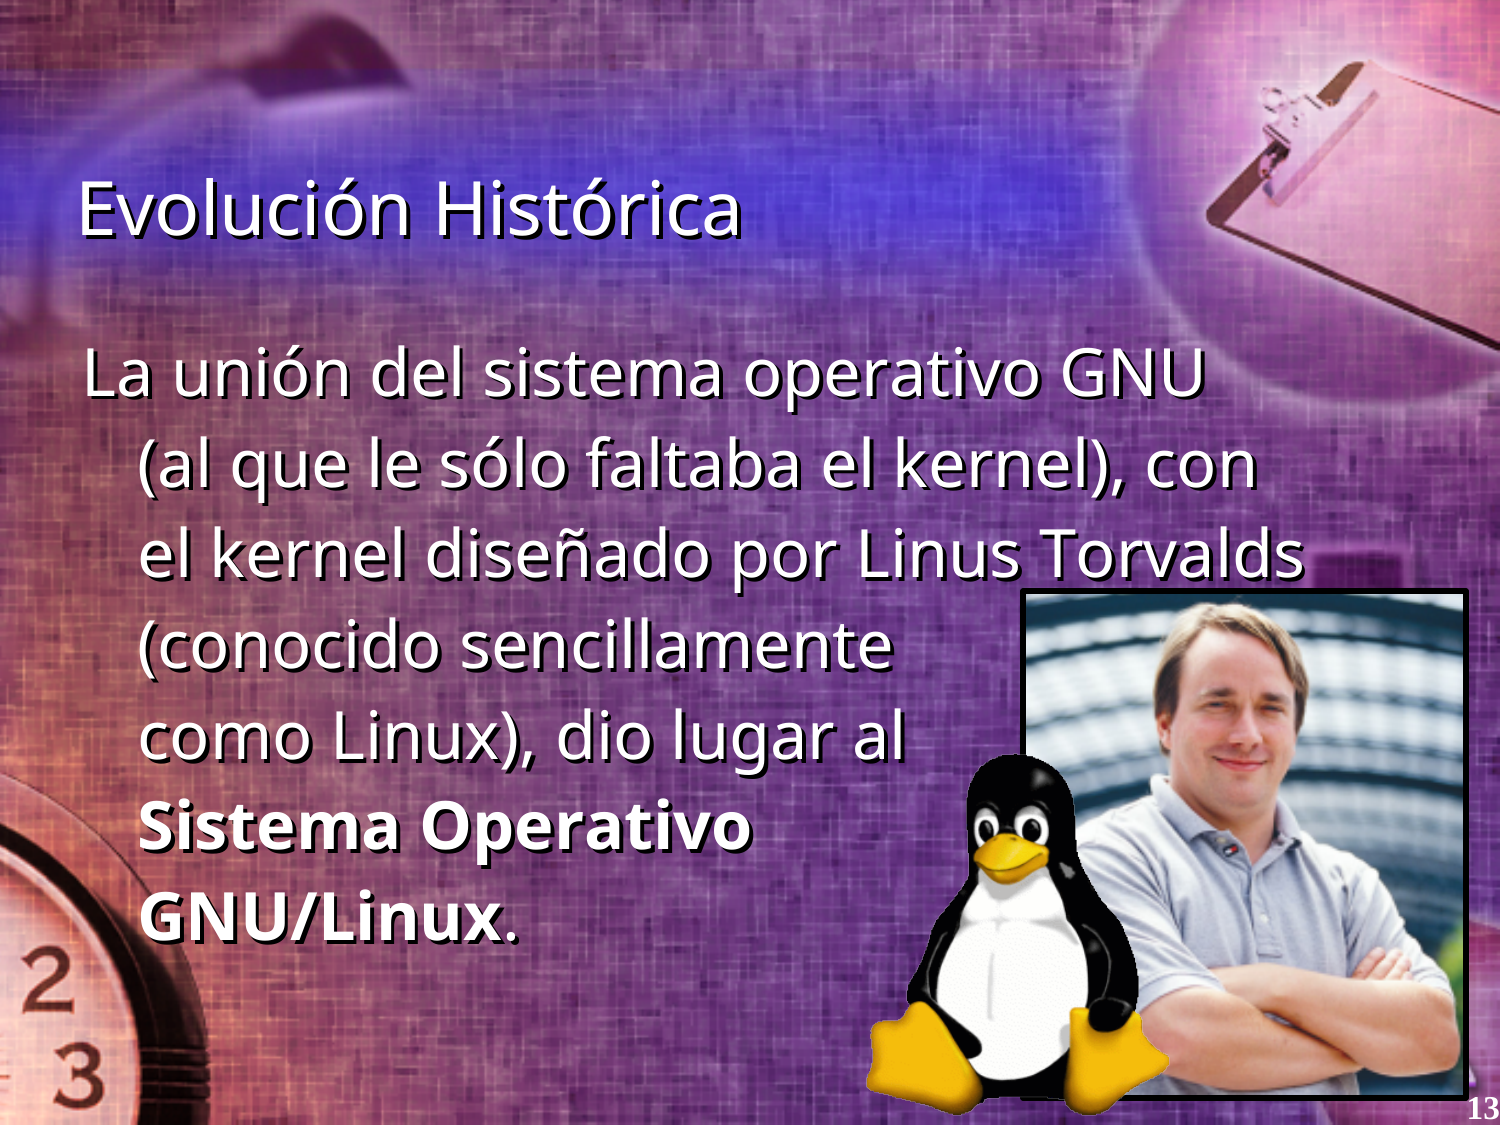

# Evolución Histórica
La unión del sistema operativo GNU
(al que le sólo faltaba el kernel), con
el kernel diseñado por Linus Torvalds (conocido sencillamente
como Linux), dio lugar al
Sistema Operativo
GNU/Linux.
13